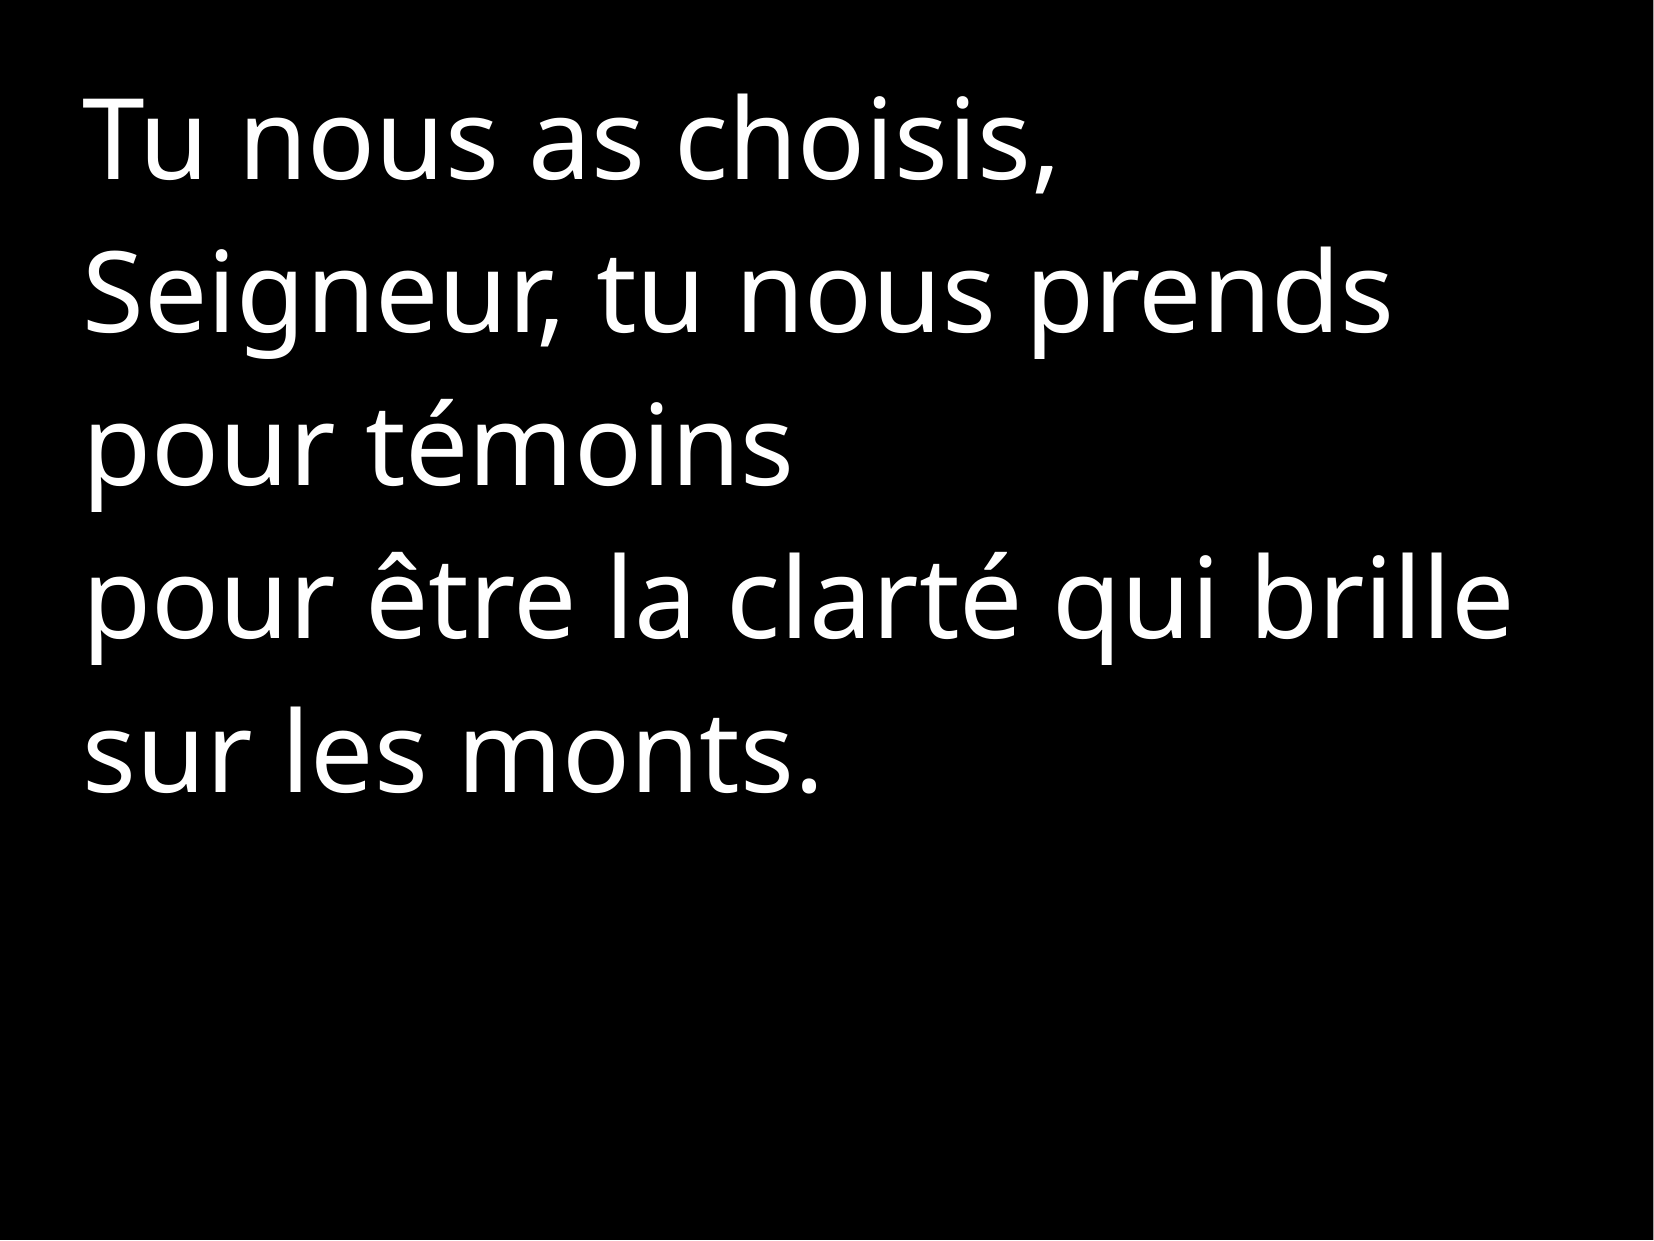

# Tu nous as choisis, Seigneur, tu nous prends pour témoins pour être la clarté qui brille sur les monts.